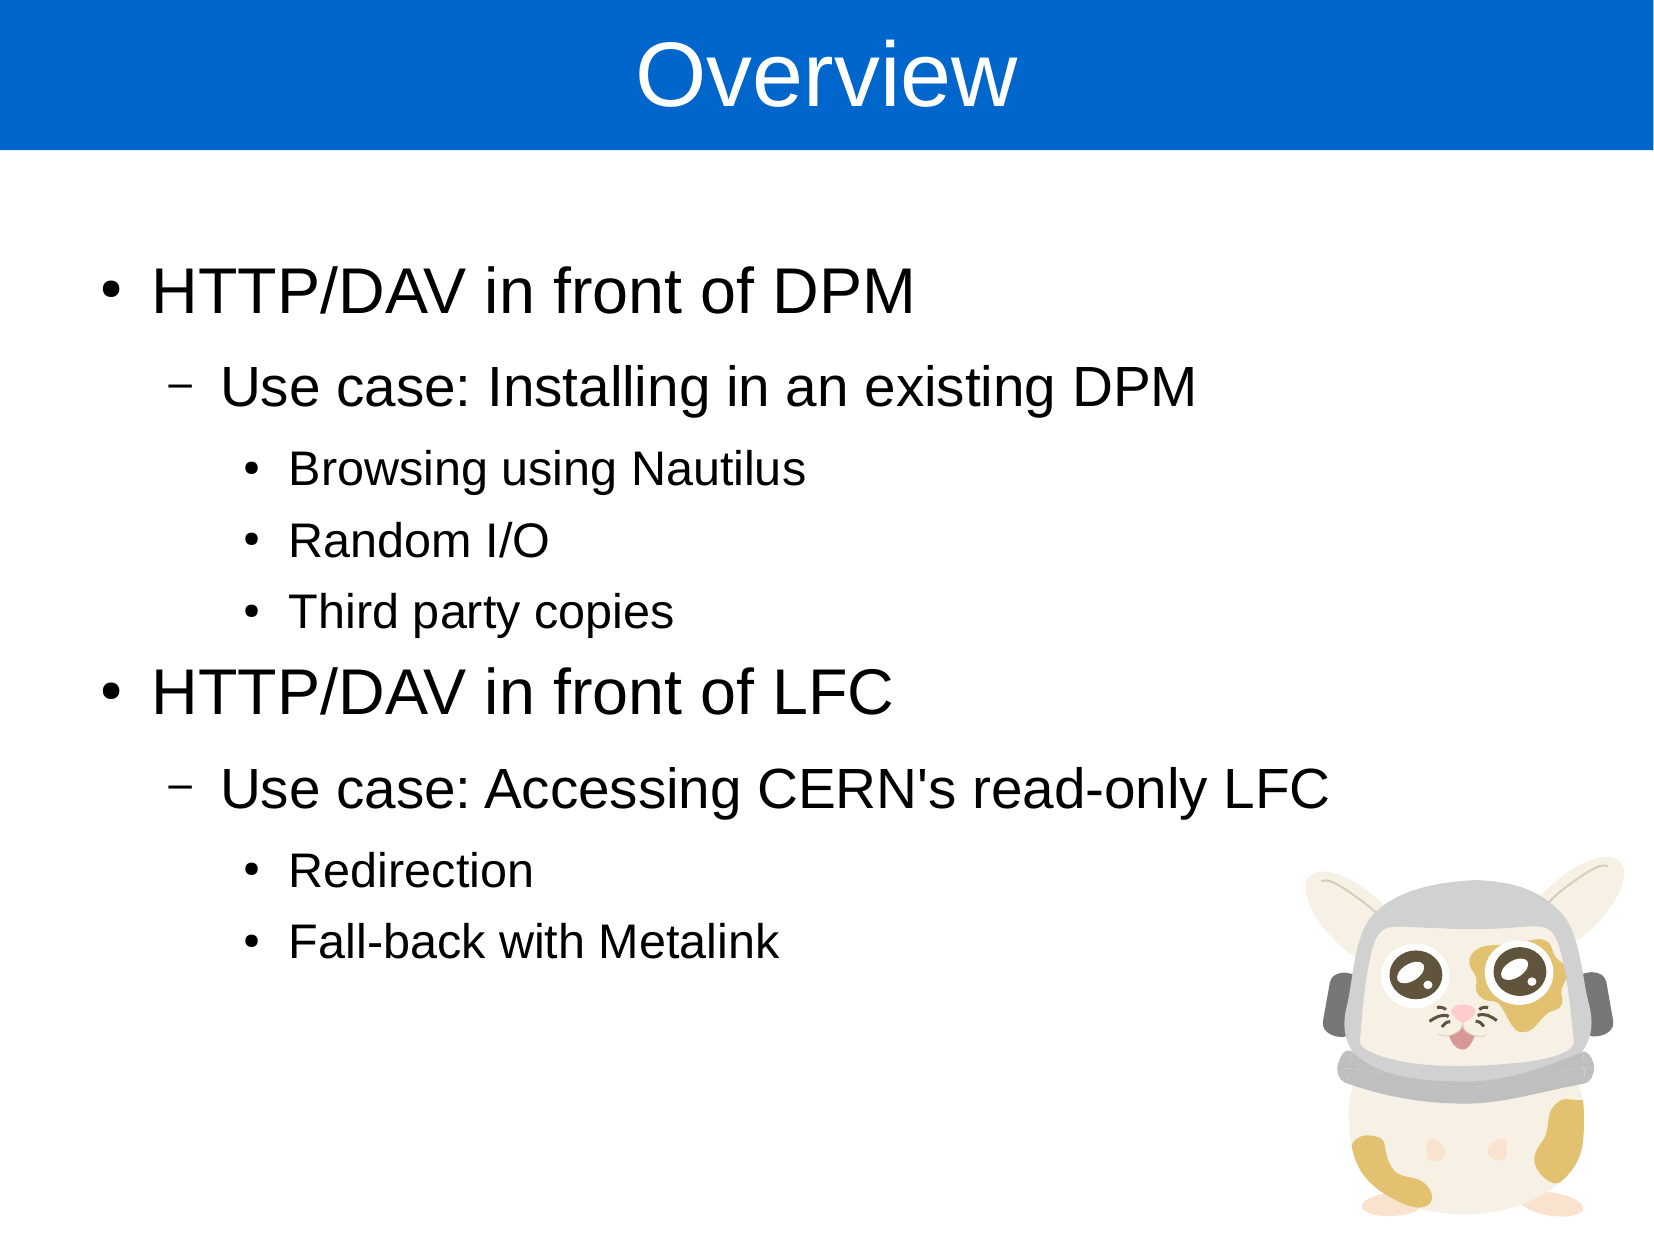

# Overview
HTTP/DAV in front of DPM
Use case: Installing in an existing DPM
Browsing using Nautilus
Random I/O
Third party copies
HTTP/DAV in front of LFC
Use case: Accessing CERN's read-only LFC
Redirection
Fall-back with Metalink